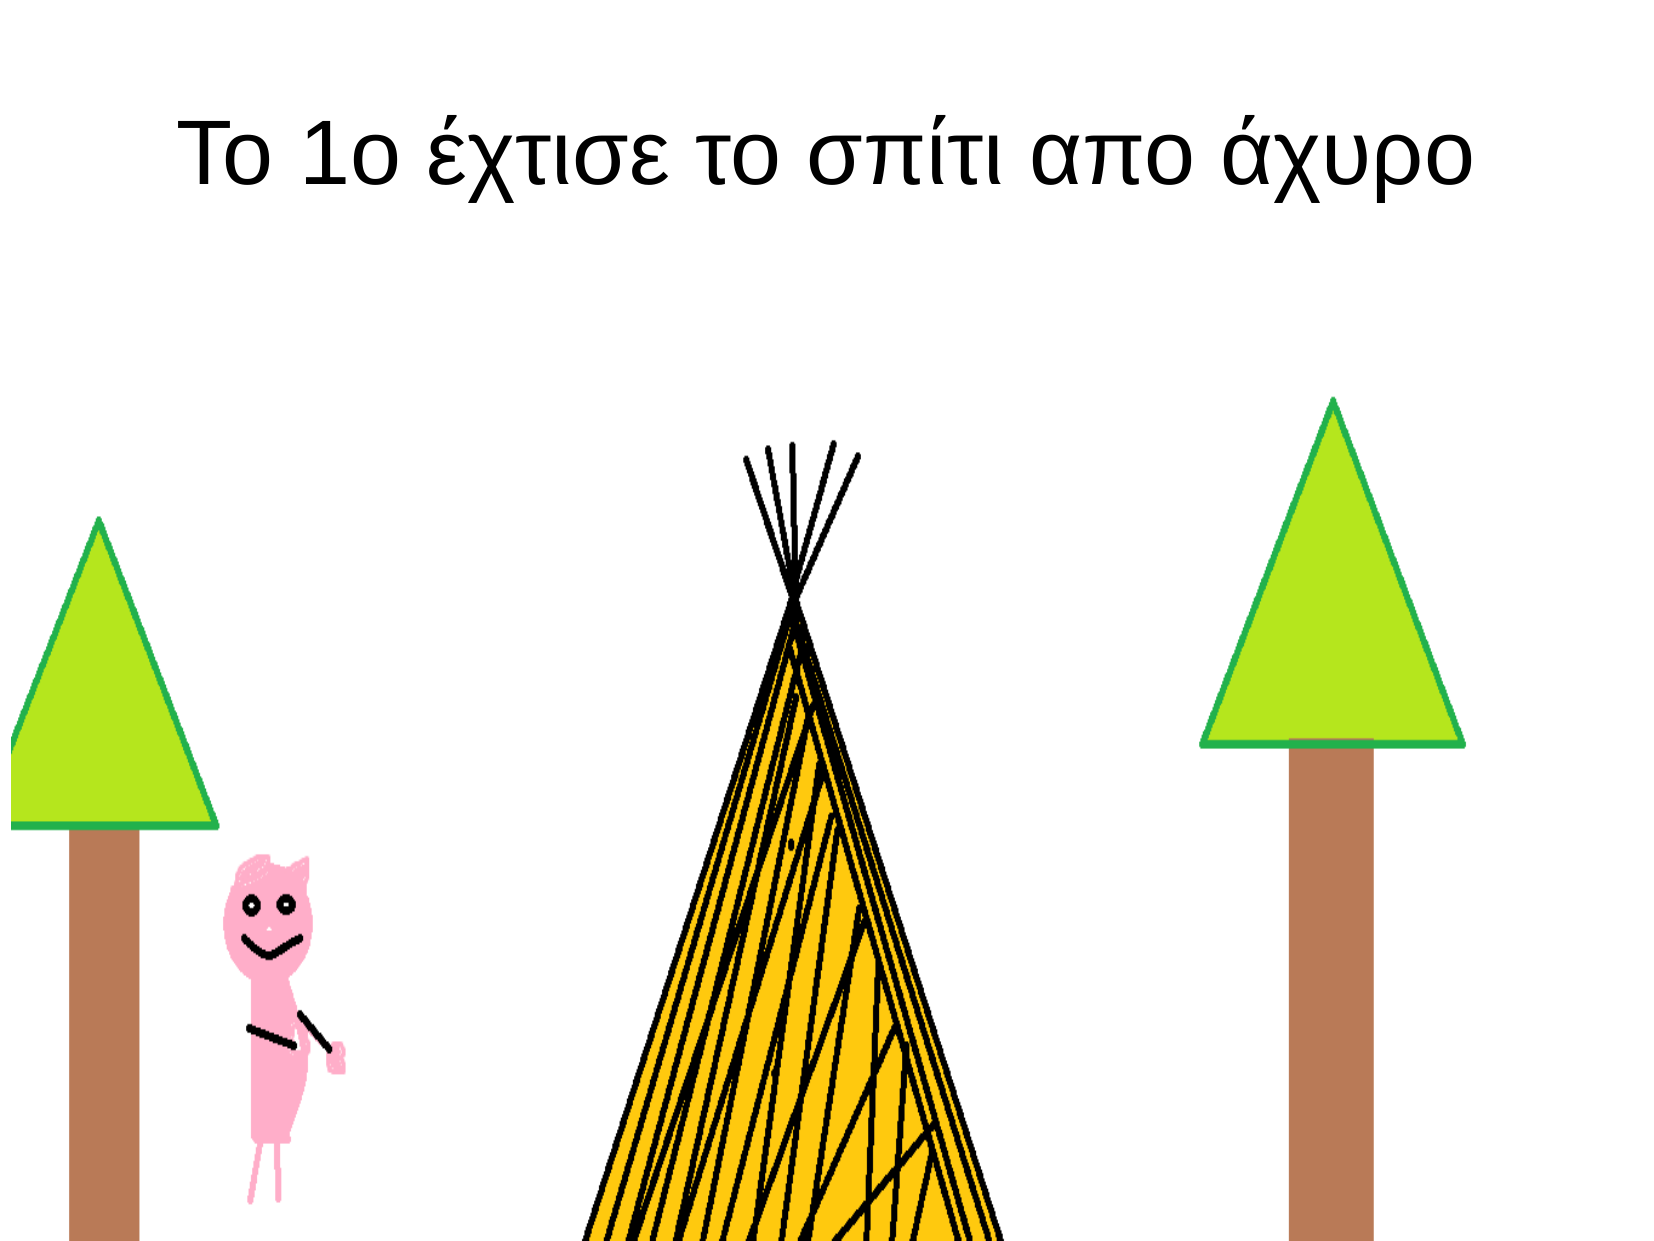

# Το 1ο έχτισε το σπίτι απο άχυρο